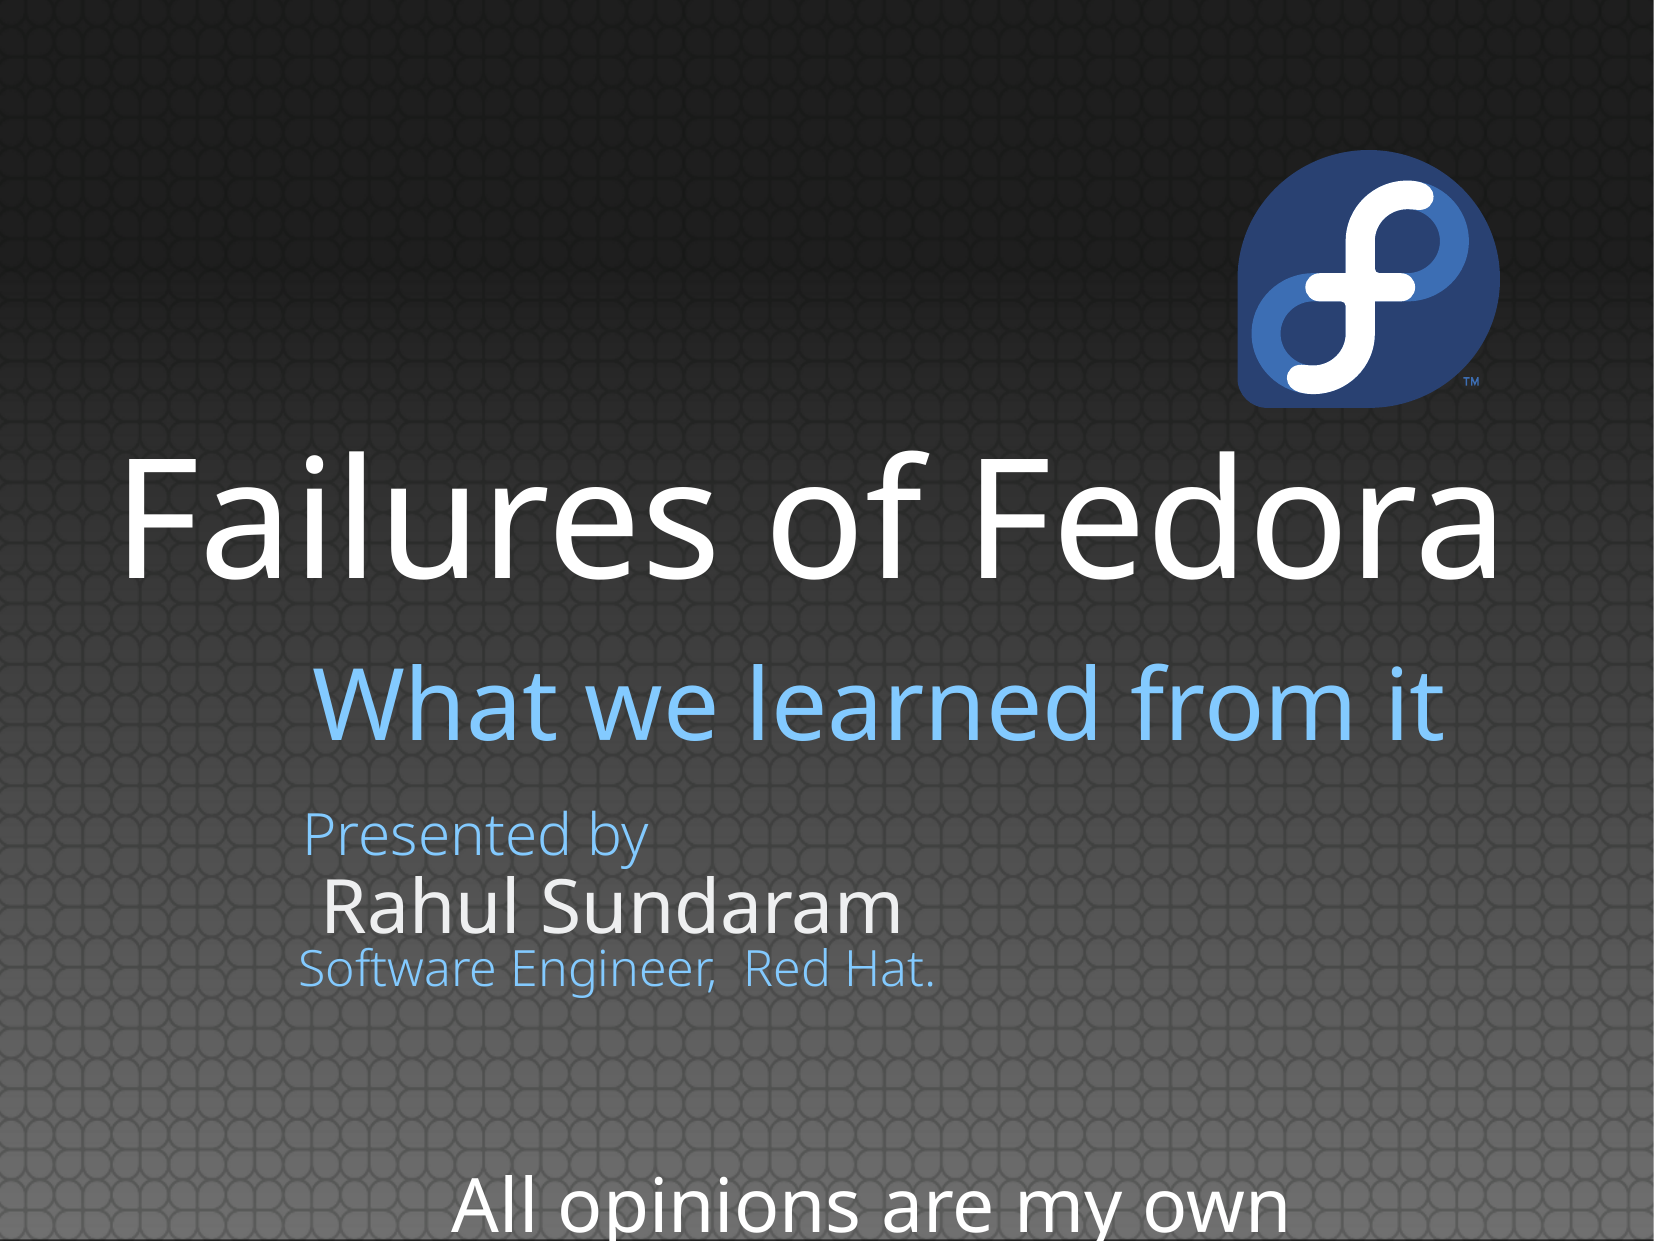

Failures of Fedora
# What we learned from it
Presented by
Rahul Sundaram
Software Engineer, Red Hat.
All opinions are my own